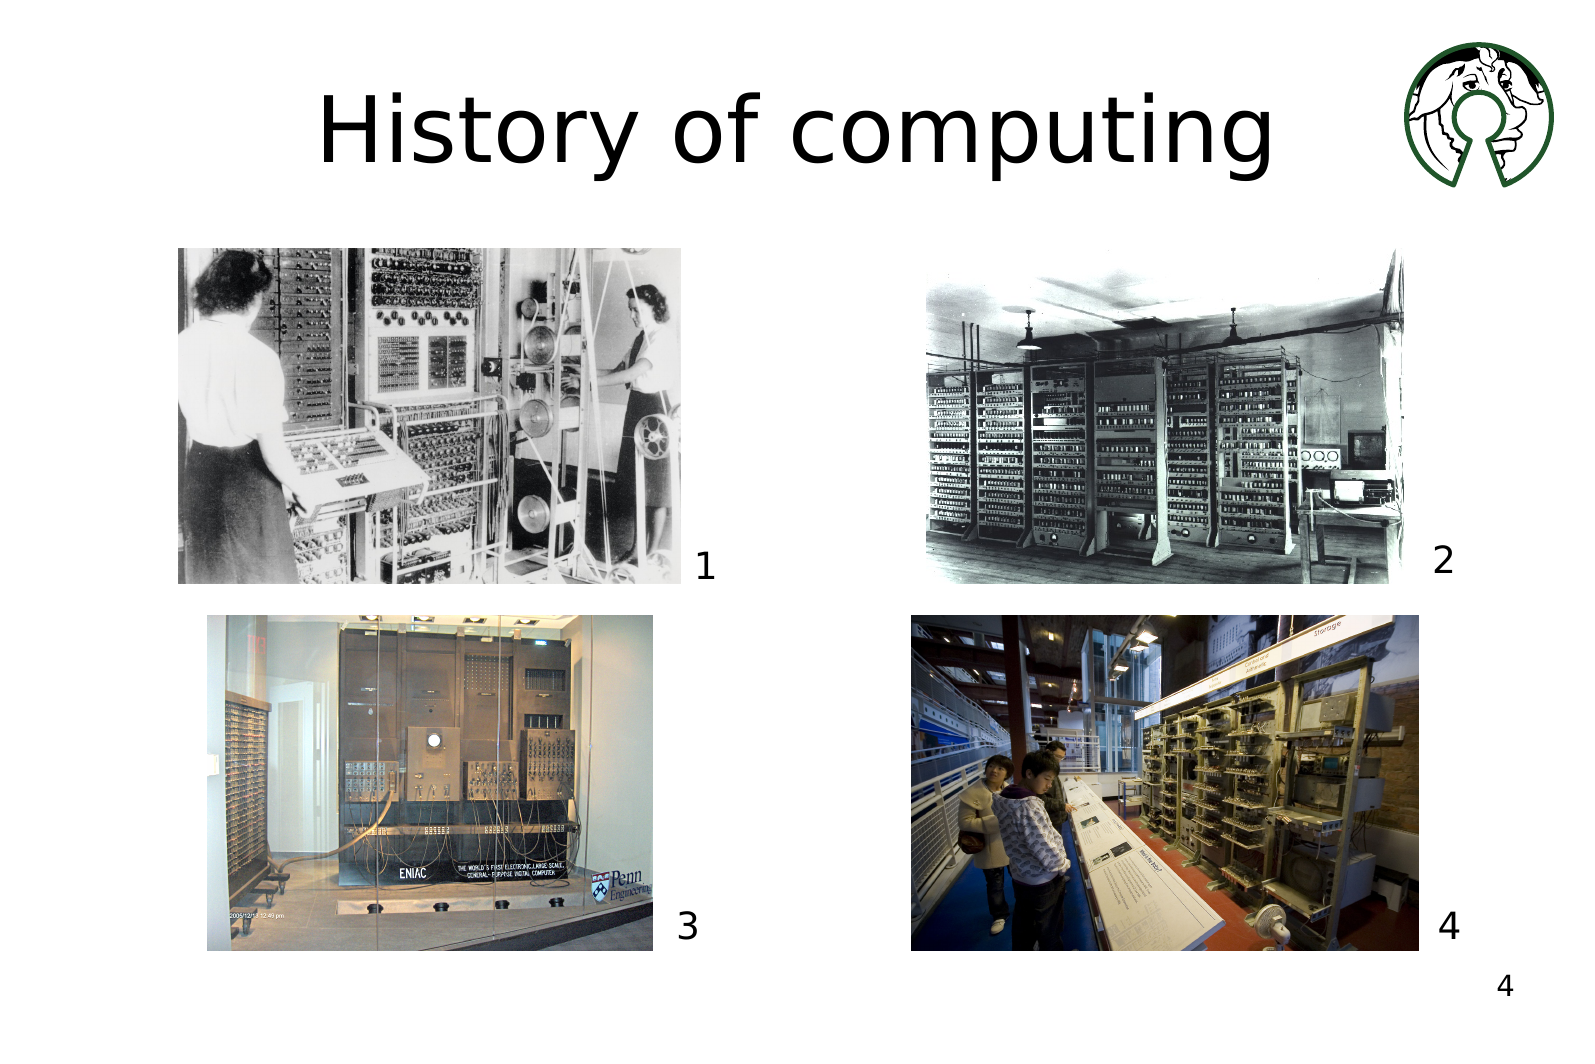

# History of computing
2
1
3
4
4